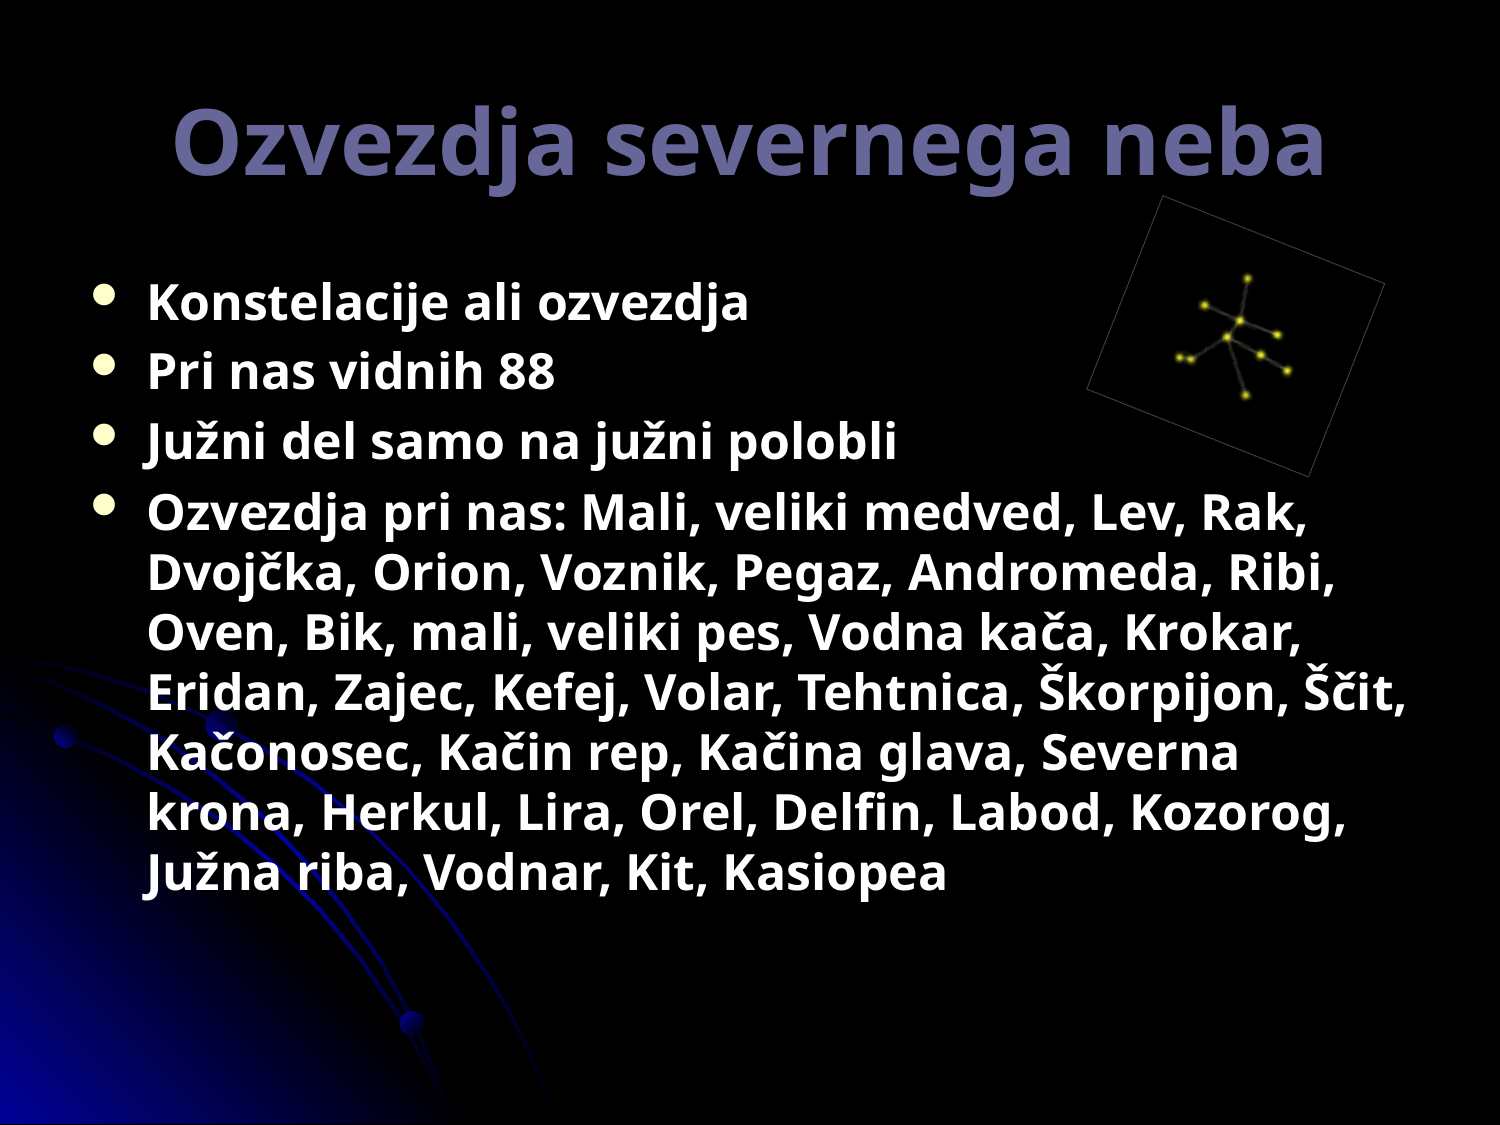

# Ozvezdja severnega neba
Konstelacije ali ozvezdja
Pri nas vidnih 88
Južni del samo na južni polobli
Ozvezdja pri nas: Mali, veliki medved, Lev, Rak, Dvojčka, Orion, Voznik, Pegaz, Andromeda, Ribi, Oven, Bik, mali, veliki pes, Vodna kača, Krokar, Eridan, Zajec, Kefej, Volar, Tehtnica, Škorpijon, Ščit, Kačonosec, Kačin rep, Kačina glava, Severna krona, Herkul, Lira, Orel, Delfin, Labod, Kozorog, Južna riba, Vodnar, Kit, Kasiopea